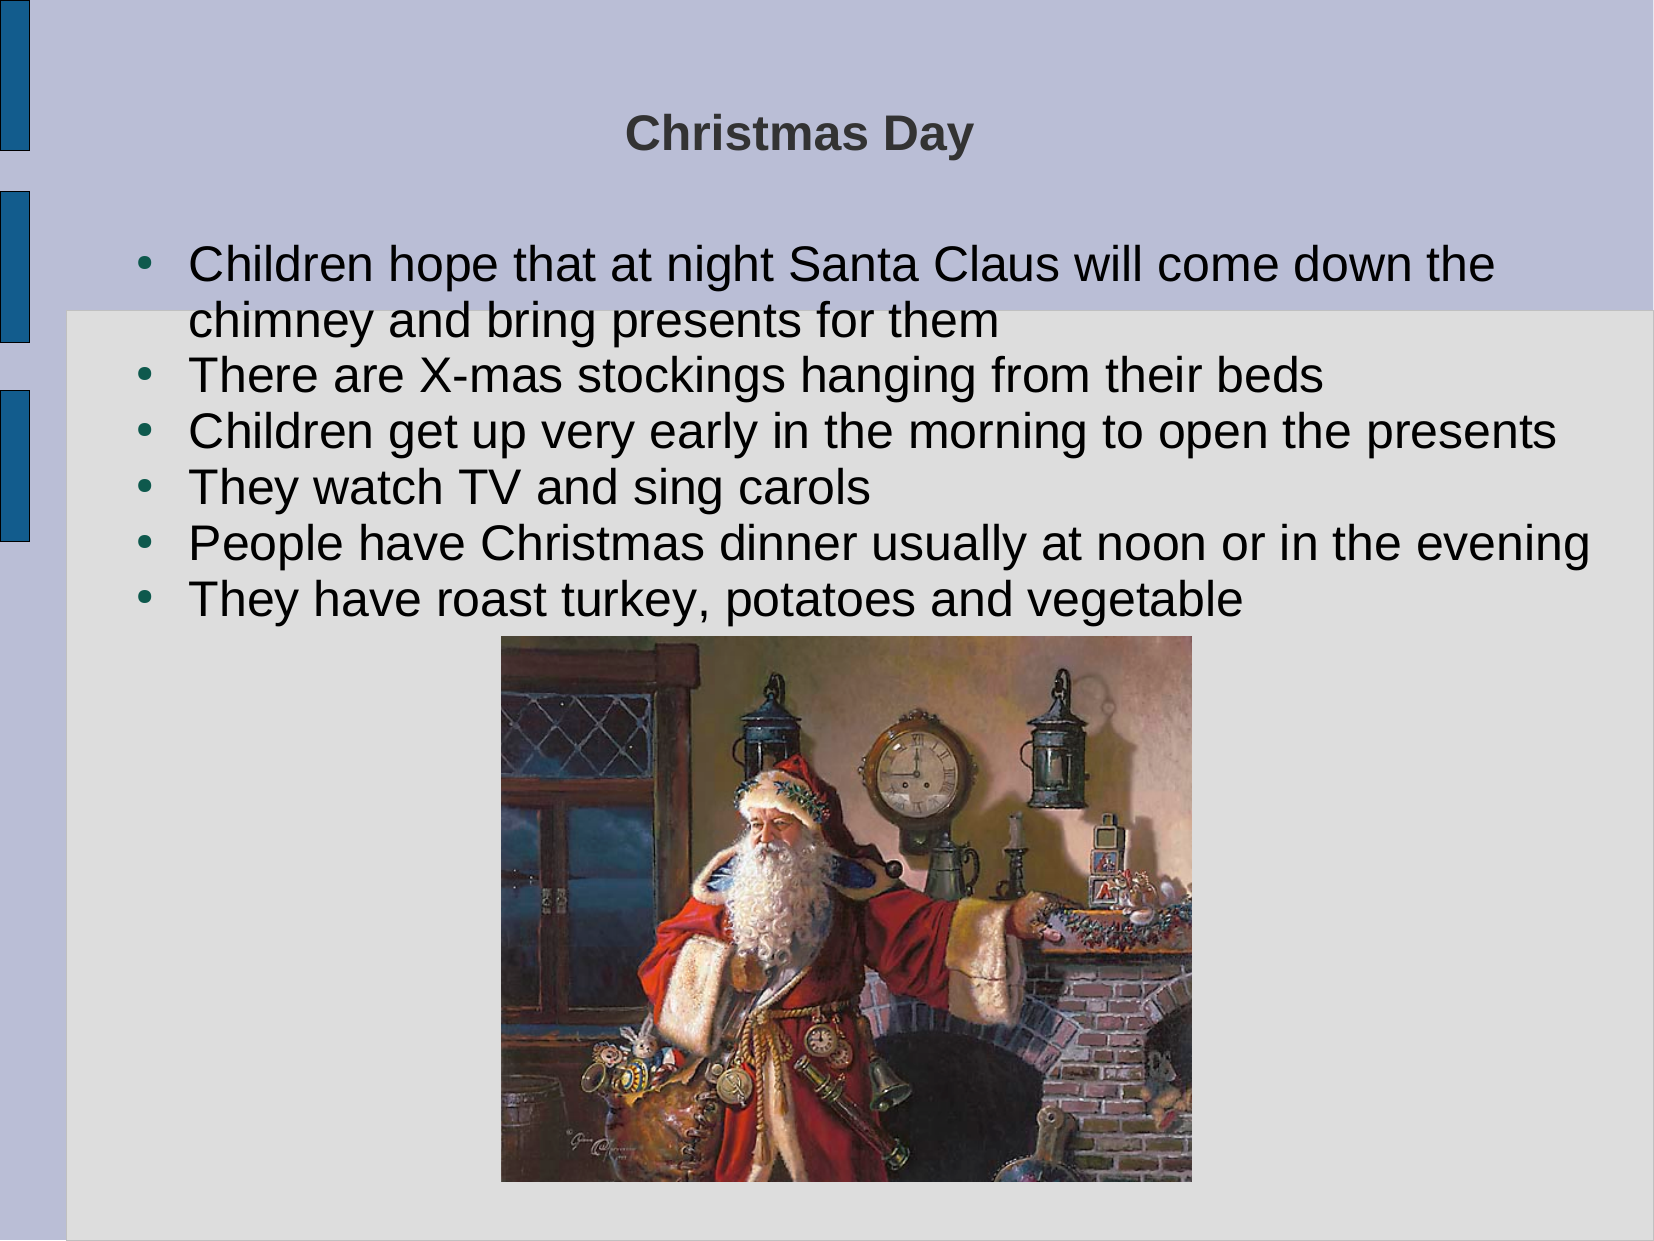

# Christmas Day
Children hope that at night Santa Claus will come down the chimney and bring presents for them
There are X-mas stockings hanging from their beds
Children get up very early in the morning to open the presents
They watch TV and sing carols
People have Christmas dinner usually at noon or in the evening
They have roast turkey, potatoes and vegetable